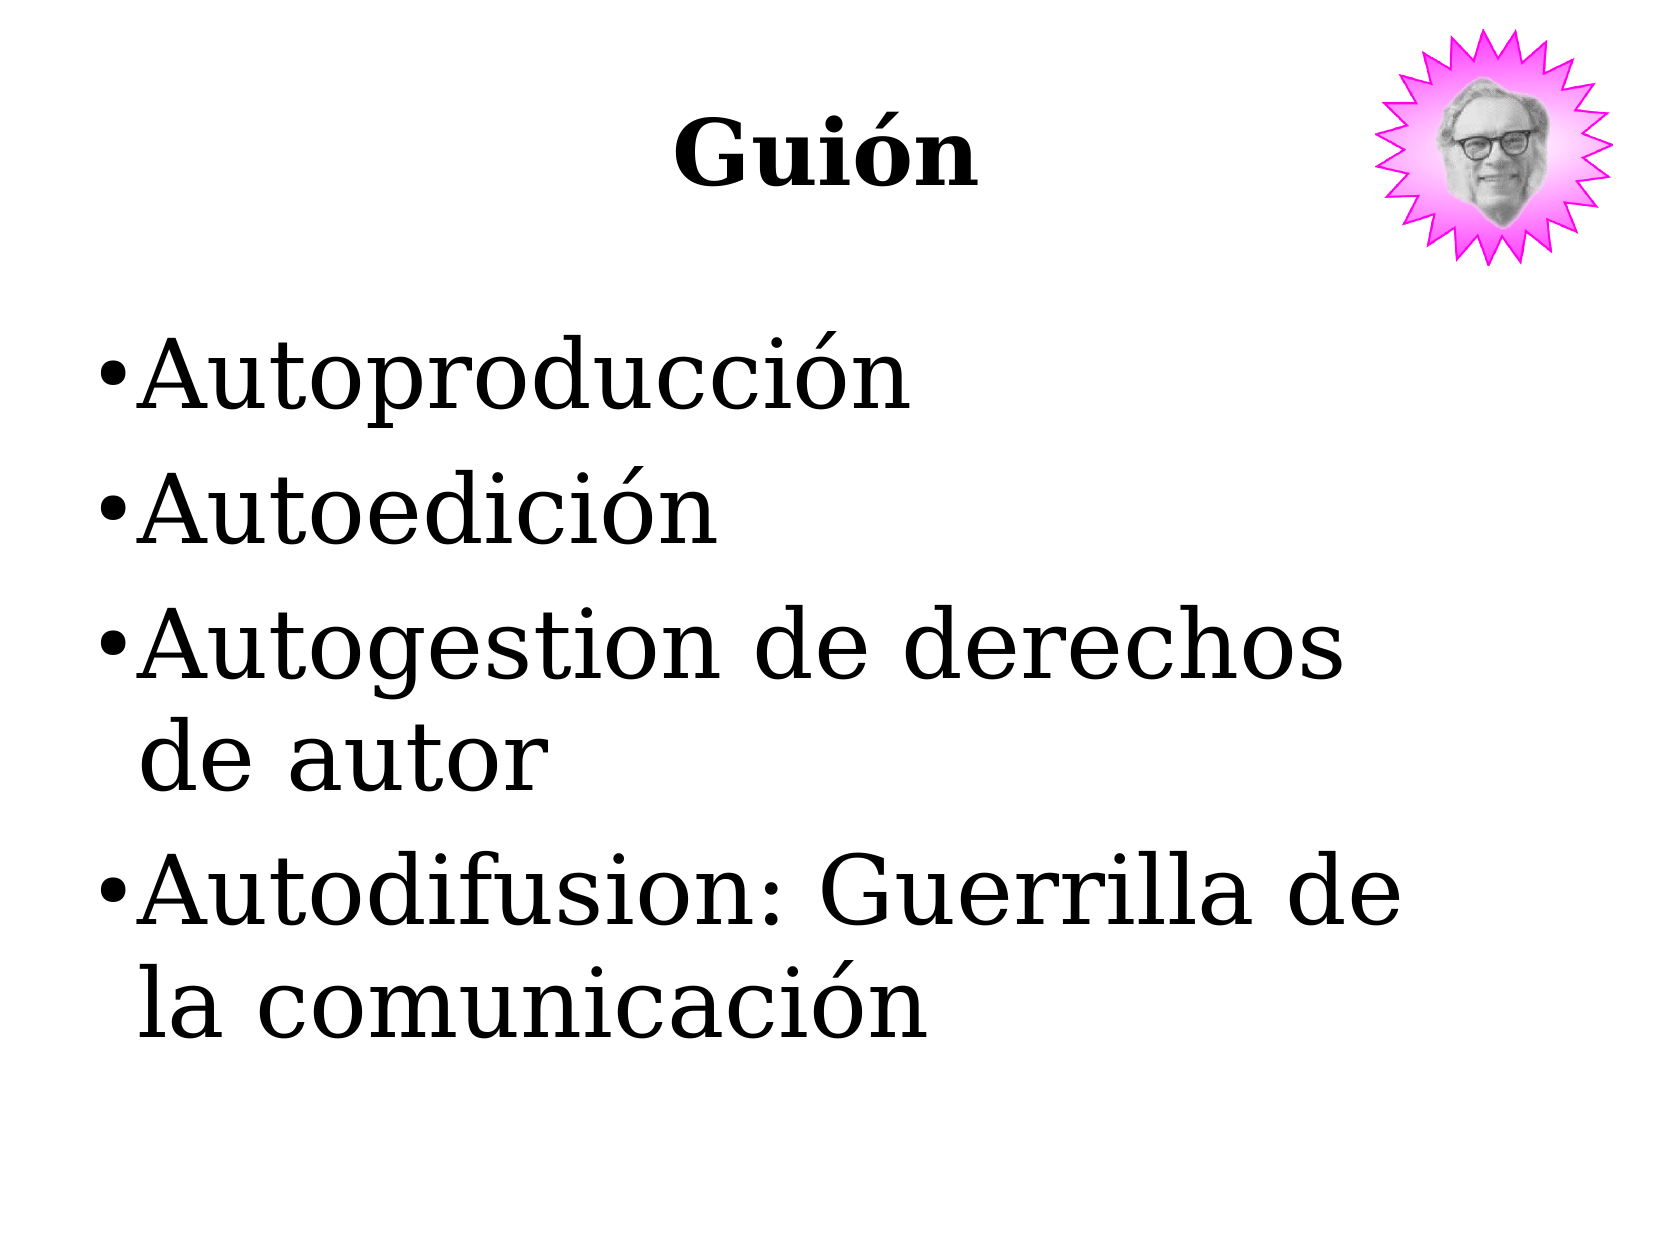

# Guión
Autoproducción
Autoedición
Autogestion de derechos de autor
Autodifusion: Guerrilla de la comunicación